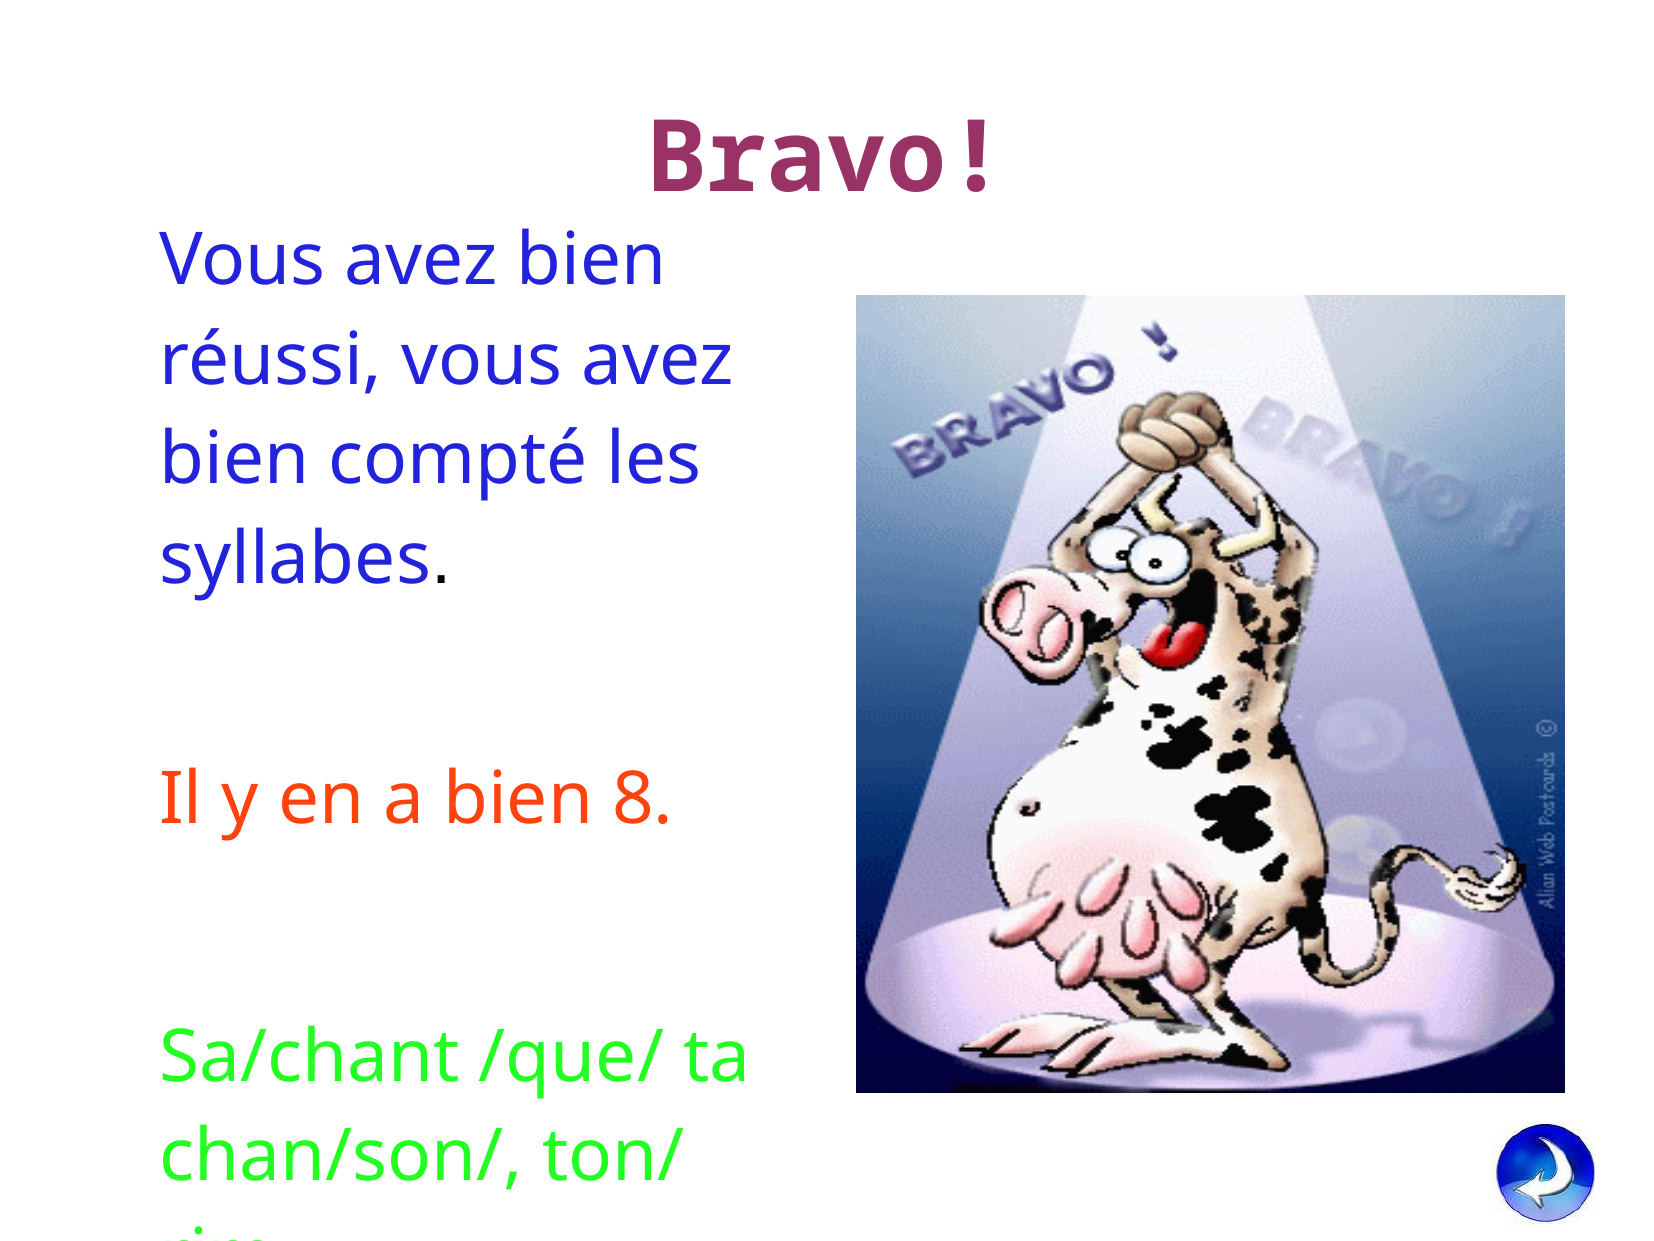

# Bravo!
Vous avez bien réussi, vous avez bien compté les syllabes.
Il y en a bien 8.
Sa/chant /que/ ta chan/son/, ton/ rire.